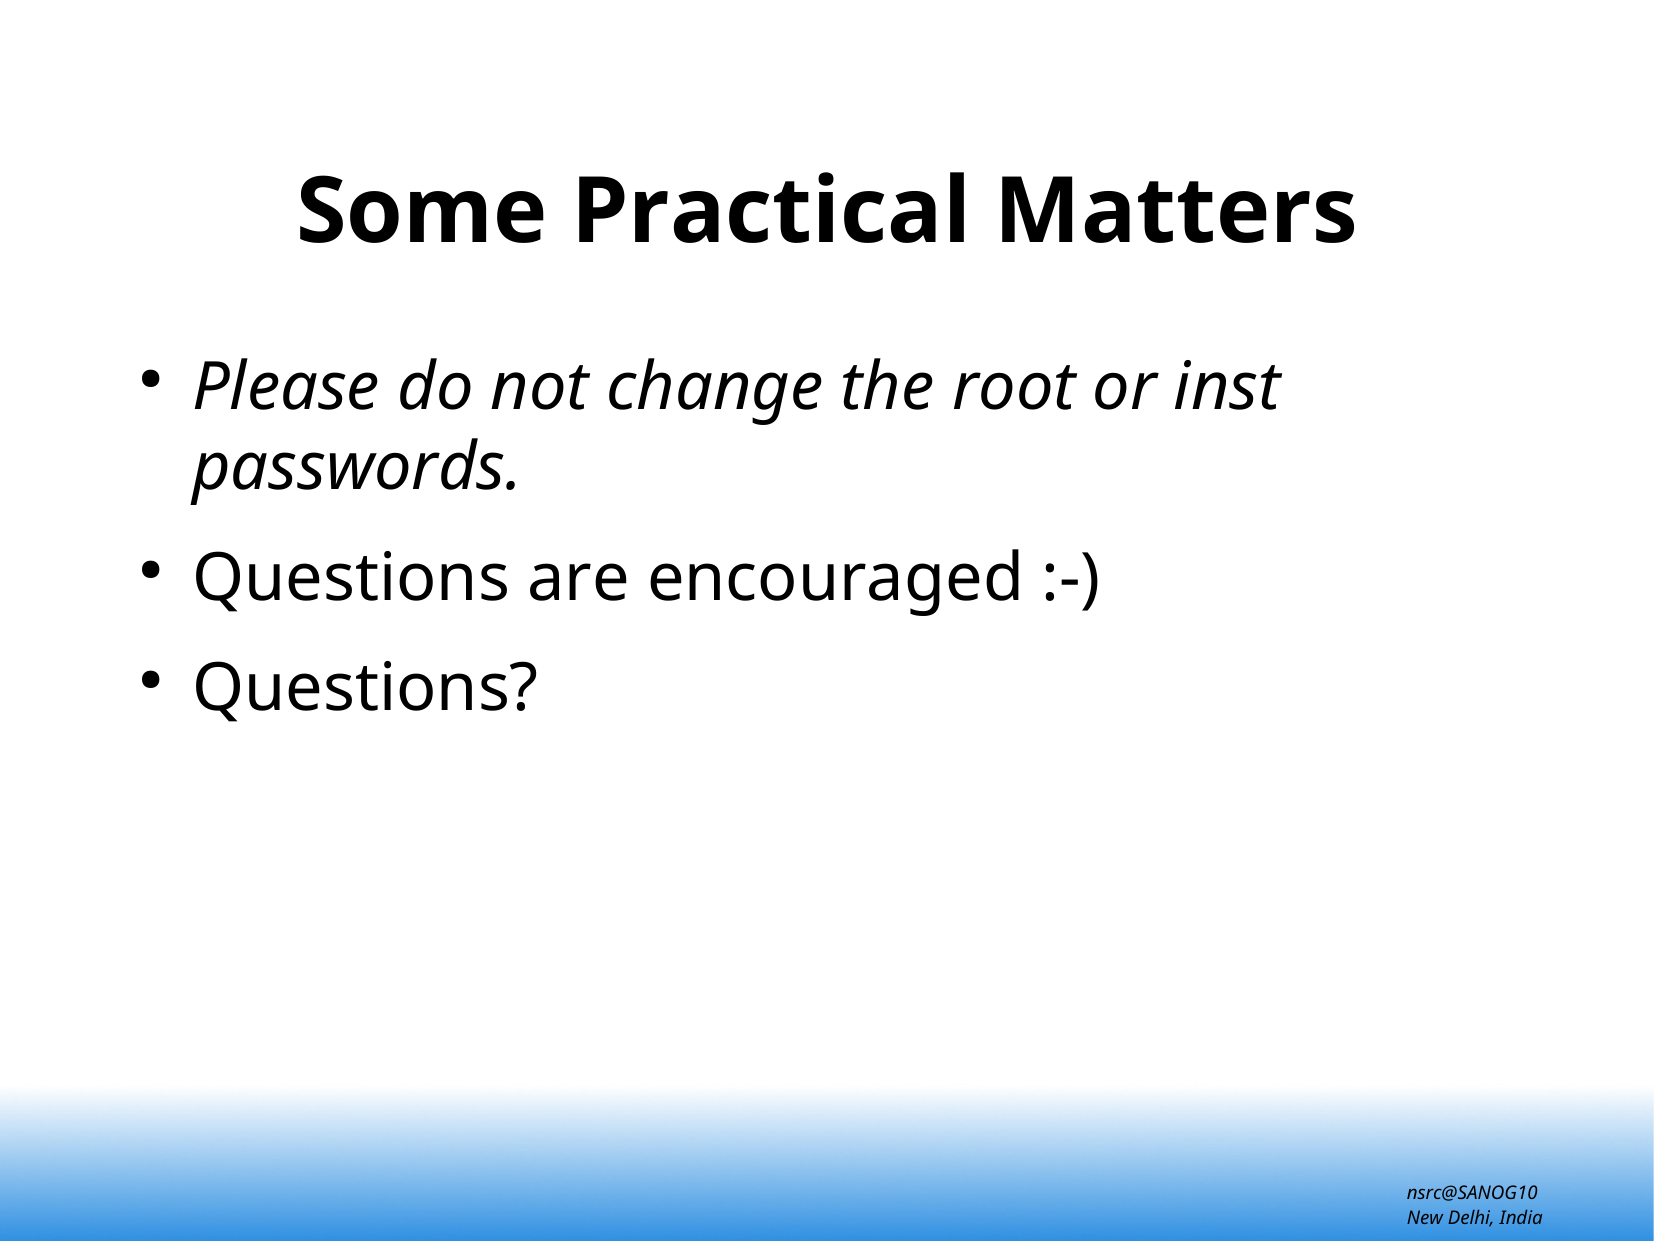

# Some Practical Matters
Please do not change the root or inst passwords.
Questions are encouraged :-)
Questions?